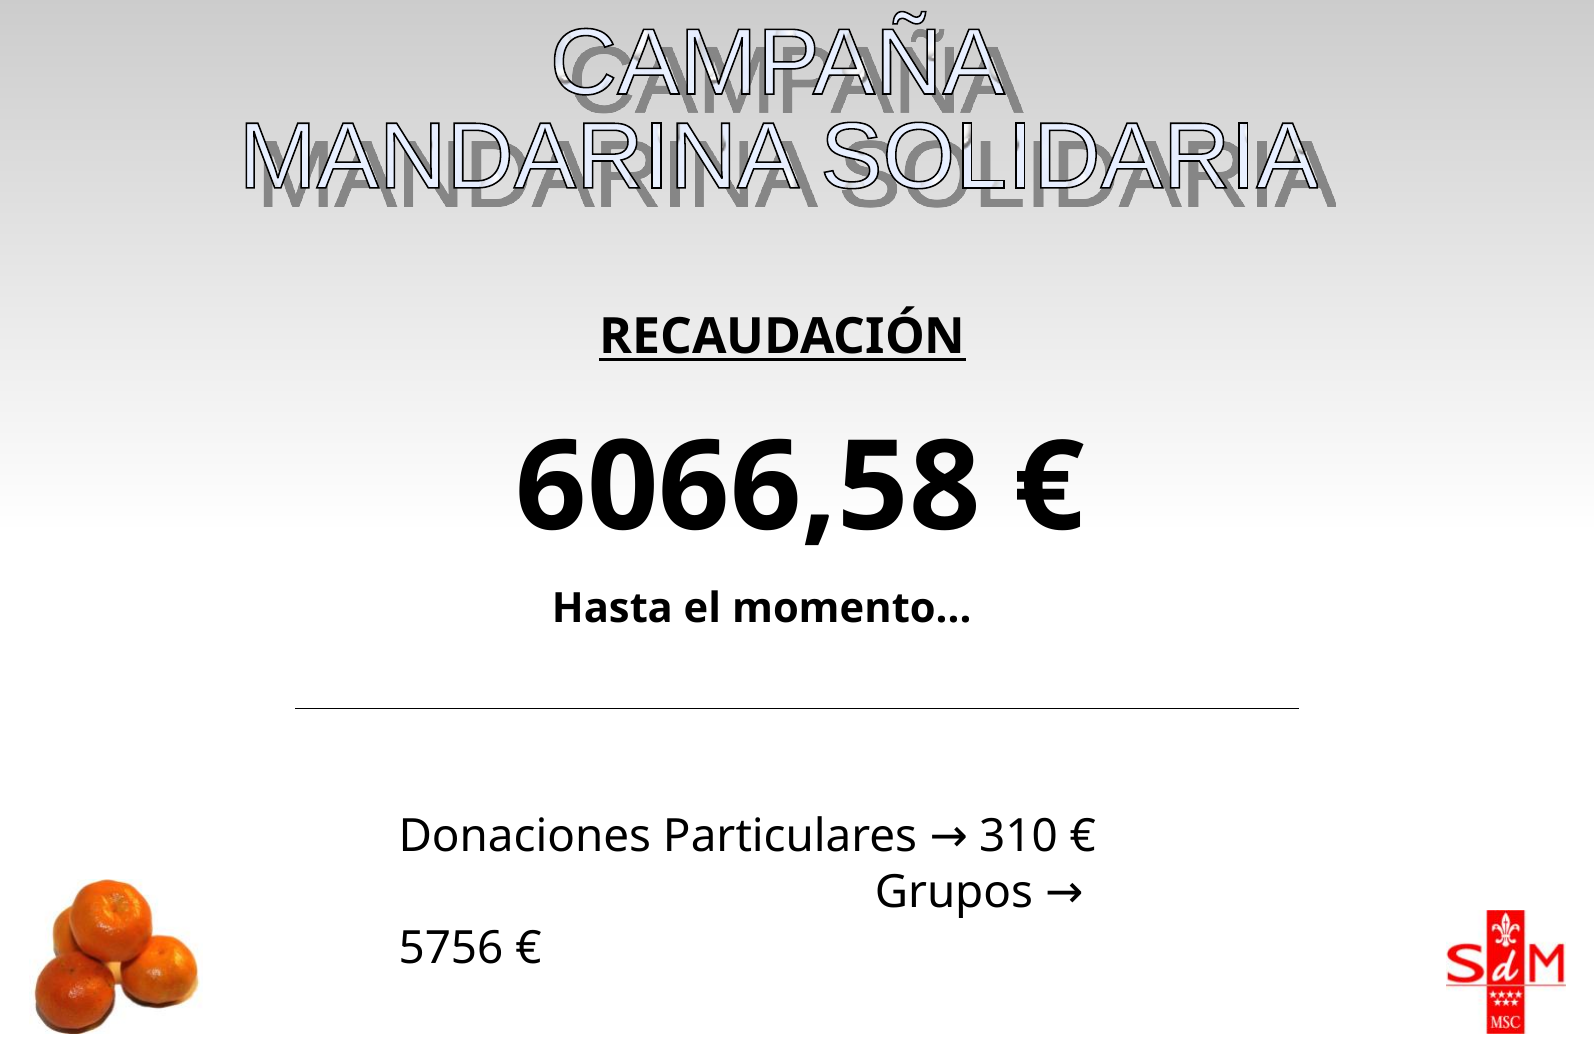

CAMPAÑA
MANDARINA SOLIDARIA
RECAUDACIÓN
6066,58 €
Hasta el momento...
Donaciones Particulares → 310 €
			 Grupos → 5756 €